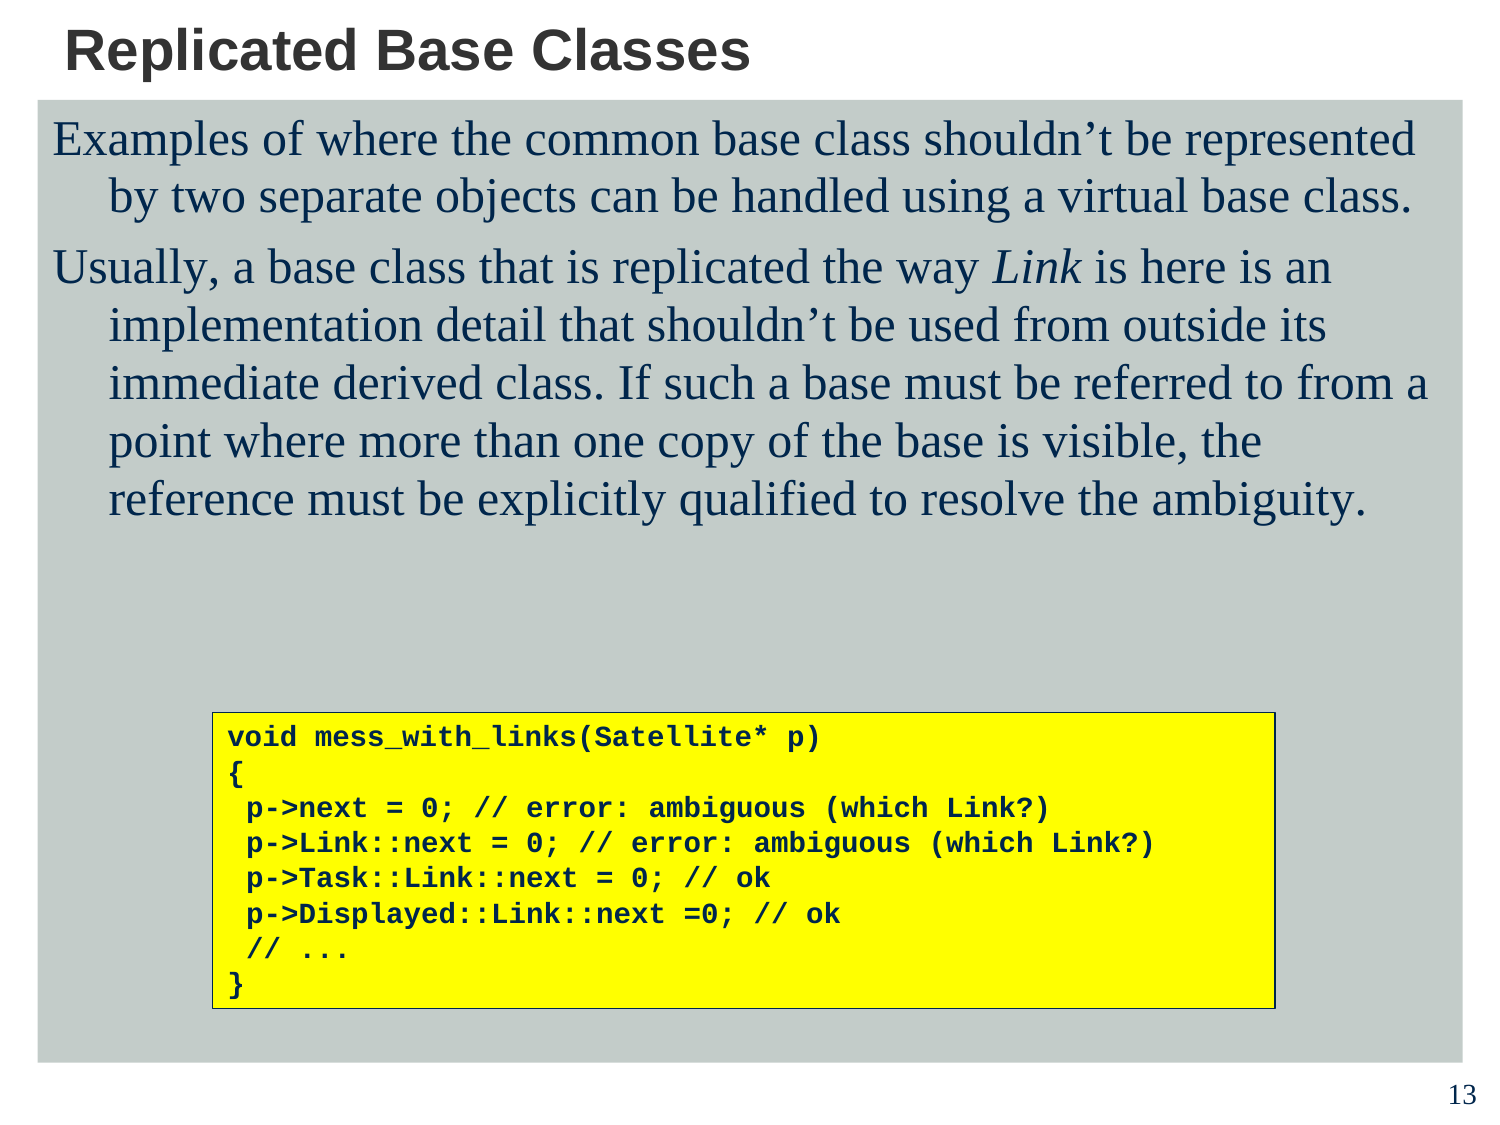

# Replicated Base Classes
Examples of where the common base class shouldn’t be represented by two separate objects can be handled using a virtual base class.
Usually, a base class that is replicated the way Link is here is an implementation detail that shouldn’t be used from outside its immediate derived class. If such a base must be referred to from a point where more than one copy of the base is visible, the reference must be explicitly qualified to resolve the ambiguity.
void mess_with_links(Satellite* p)
{
	p->next = 0; // error: ambiguous (which Link?)
	p->Link::next = 0; // error: ambiguous (which Link?)
	p->Task::Link::next = 0; // ok
	p->Displayed::Link::next =0; // ok
	// ...
}